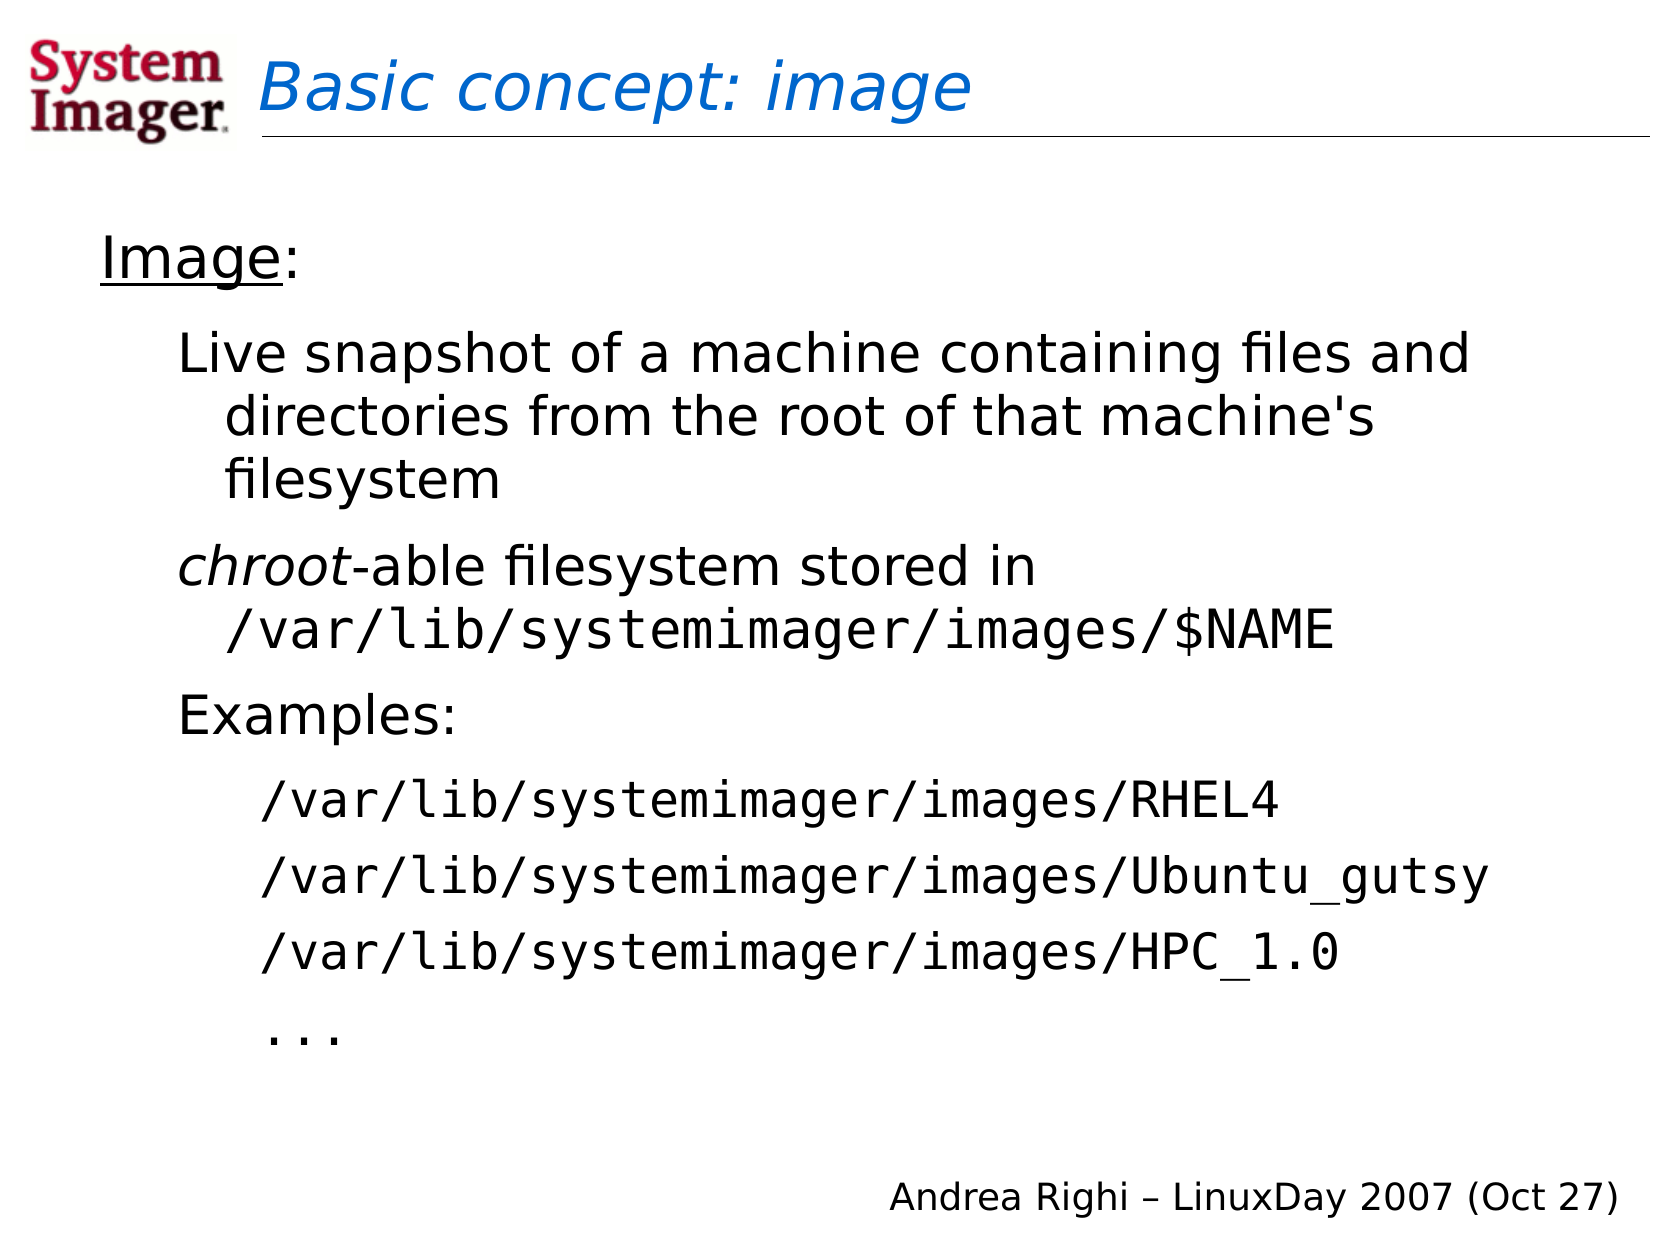

# Basic concept: image
Image:
Live snapshot of a machine containing files and directories from the root of that machine's filesystem
chroot-able filesystem stored in /var/lib/systemimager/images/$NAME
Examples:
/var/lib/systemimager/images/RHEL4
/var/lib/systemimager/images/Ubuntu_gutsy
/var/lib/systemimager/images/HPC_1.0
...